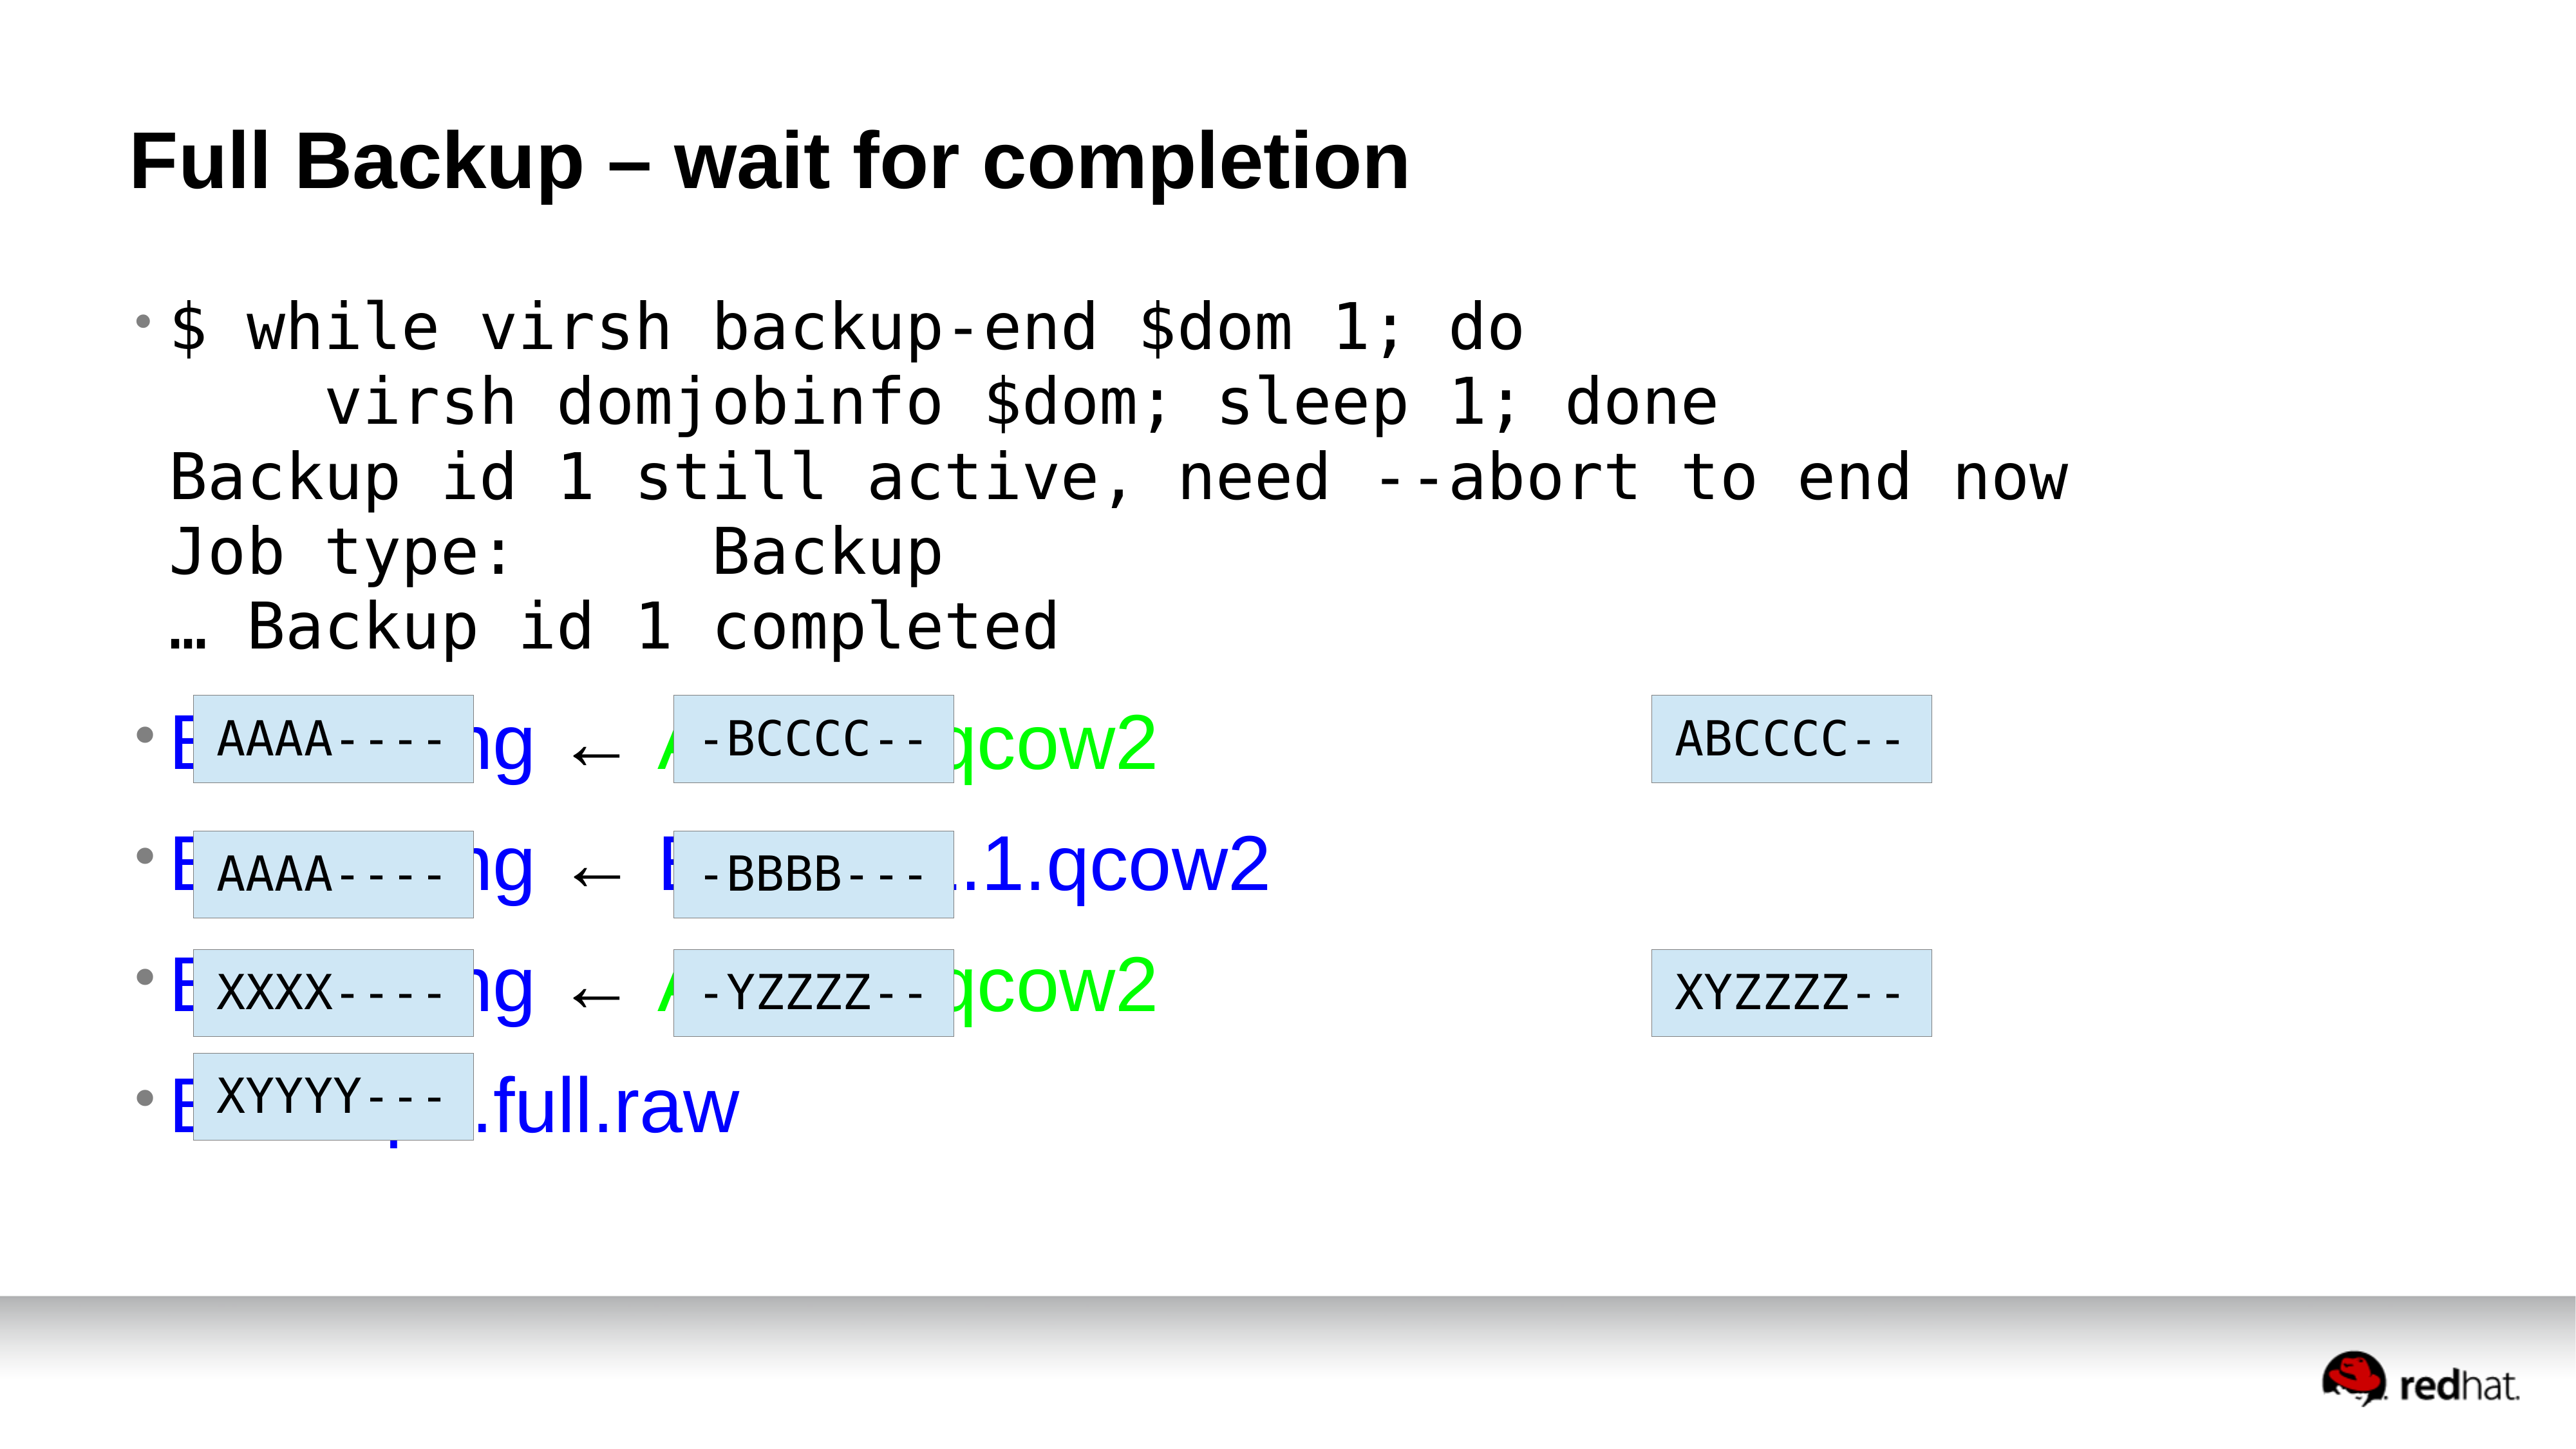

# Full Backup – wait for completion
$ while virsh backup-end $dom 1; do
 virsh domjobinfo $dom; sleep 1; done
Backup id 1 still active, need --abort to end now
Job type: Backup
… Backup id 1 completed
Base1.img ← Active1.qcow2
Base1.img ← Backup1.1.qcow2
Base2.img ← Active2.qcow2
Backup2.full.raw
AAAA----
-BCCCC--
ABCCCC--
AAAA----
-BBBB---
XXXX----
-YZZZZ--
XYZZZZ--
XYYYY---